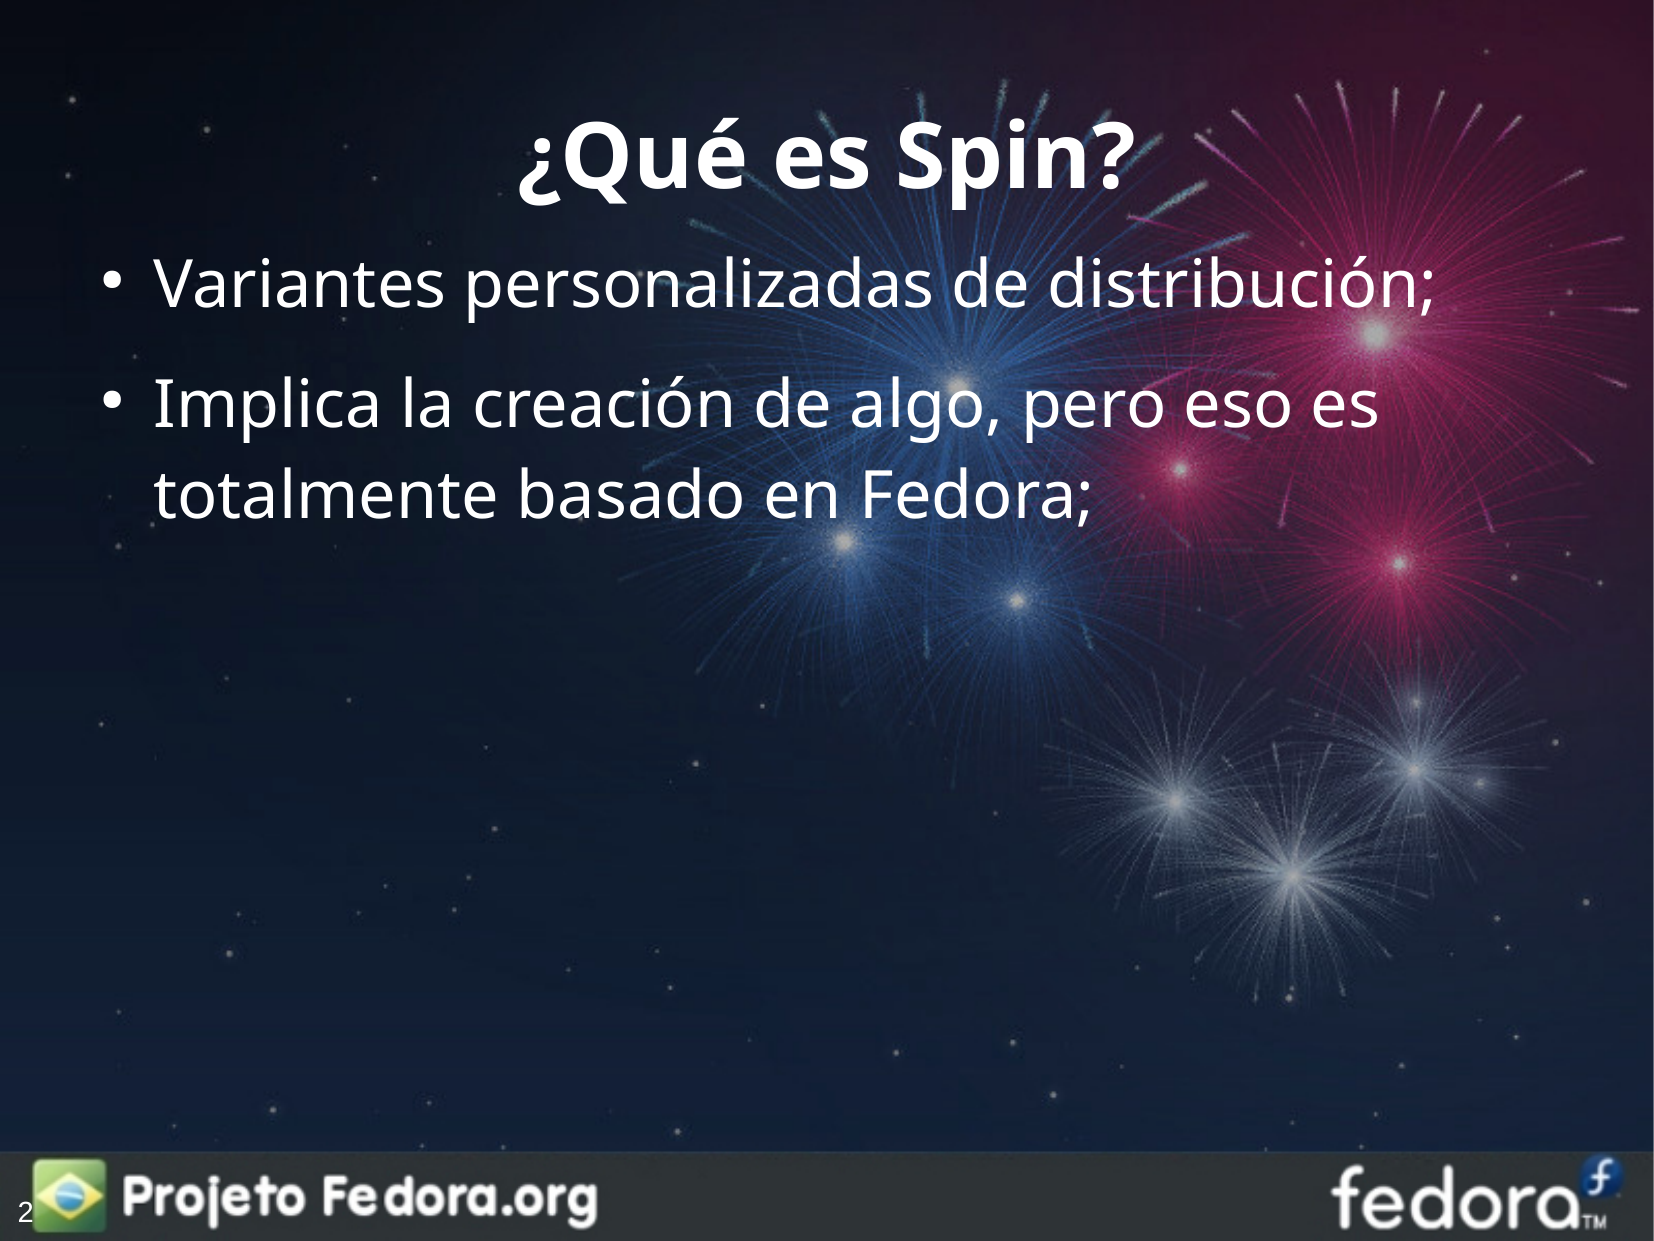

# ¿Qué es Spin?
Variantes personalizadas de distribución;
Implica la creación de algo, pero eso es totalmente basado en Fedora;
2